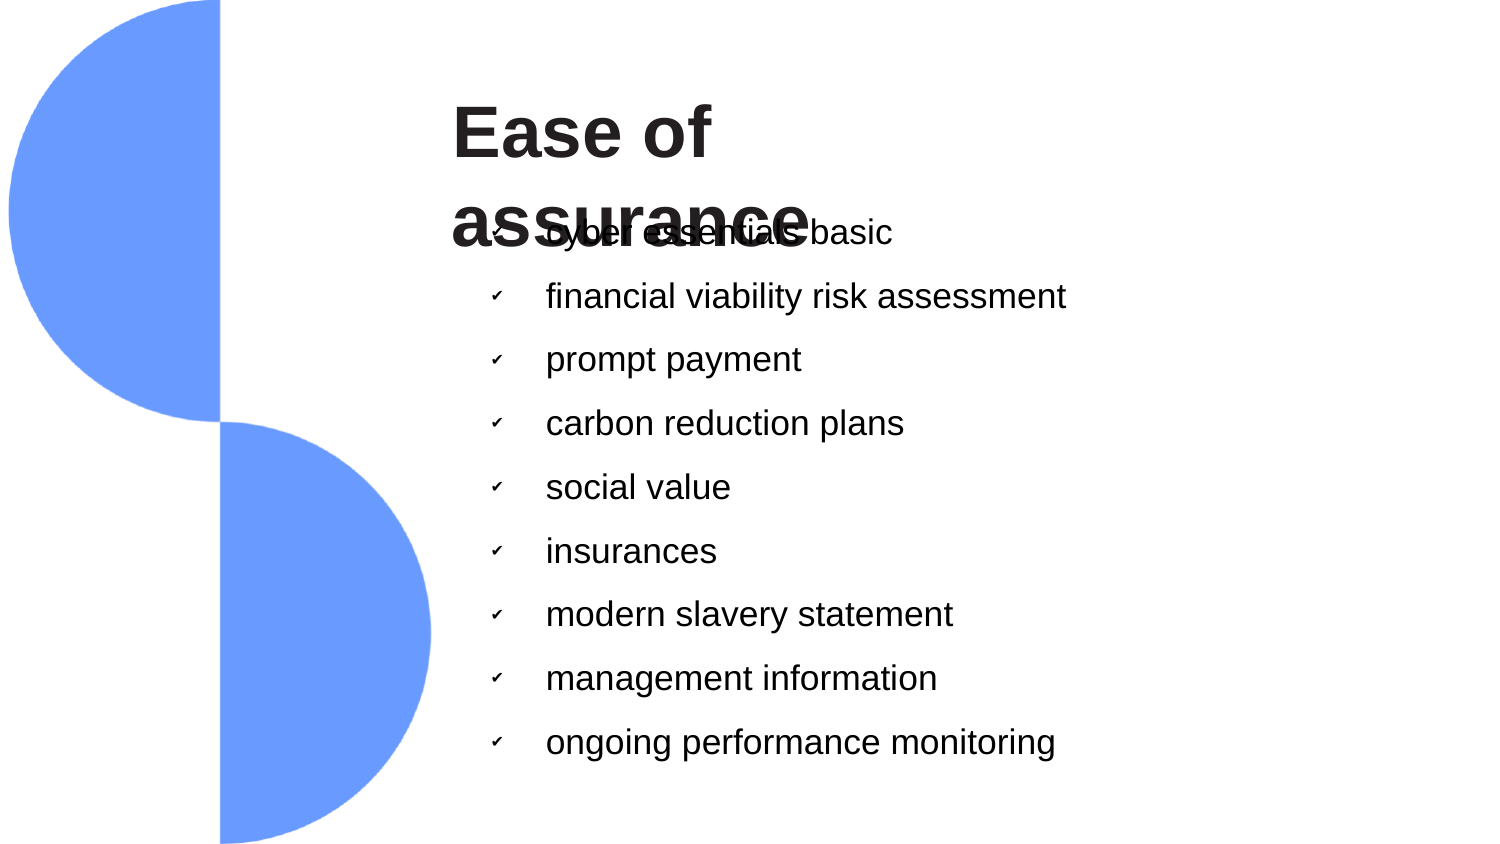

# Ease of assurance
cyber essentials basic
financial viability risk assessment
prompt payment
carbon reduction plans
social value
insurances
modern slavery statement
management information
ongoing performance monitoring